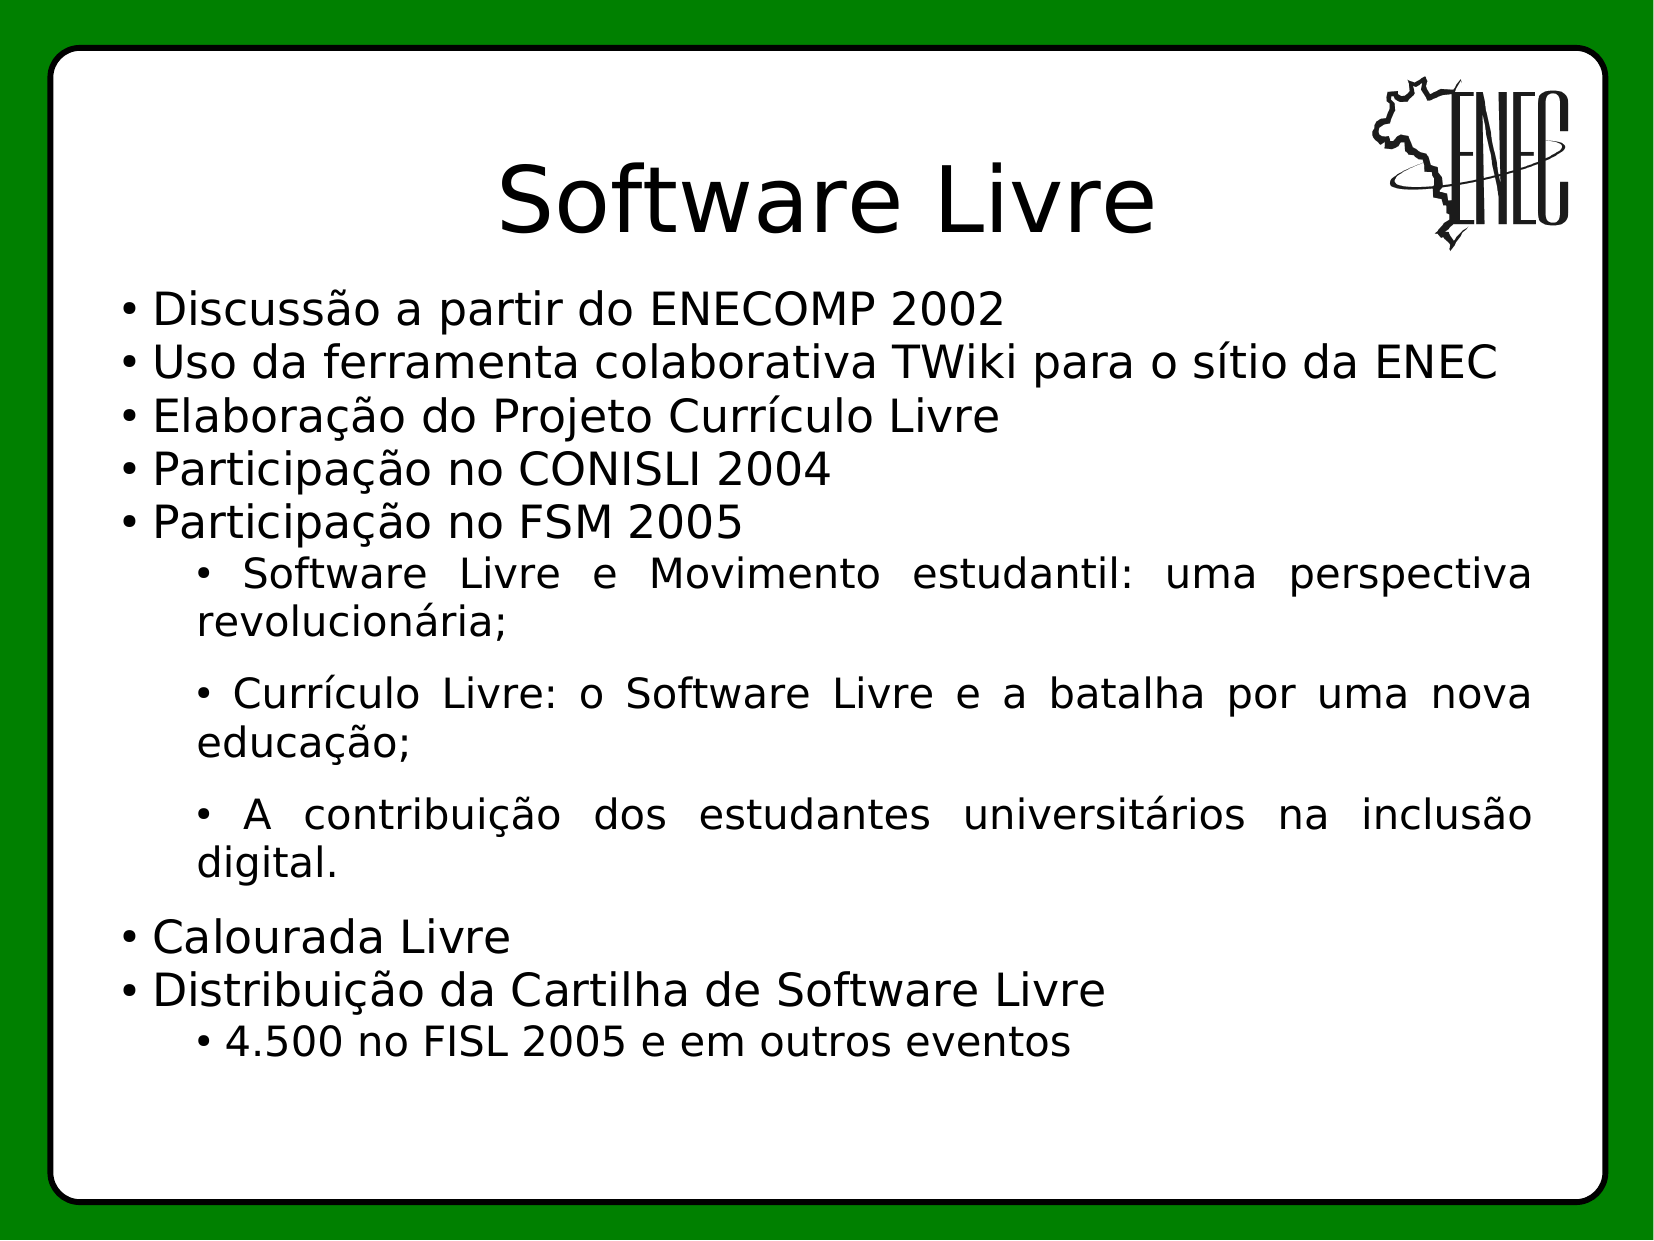

# Software Livre
 Discussão a partir do ENECOMP 2002
 Uso da ferramenta colaborativa TWiki para o sítio da ENEC
 Elaboração do Projeto Currículo Livre
 Participação no CONISLI 2004
 Participação no FSM 2005
 Software Livre e Movimento estudantil: uma perspectiva revolucionária;
 Currículo Livre: o Software Livre e a batalha por uma nova educação;
 A contribuição dos estudantes universitários na inclusão digital.
 Calourada Livre
 Distribuição da Cartilha de Software Livre
 4.500 no FISL 2005 e em outros eventos